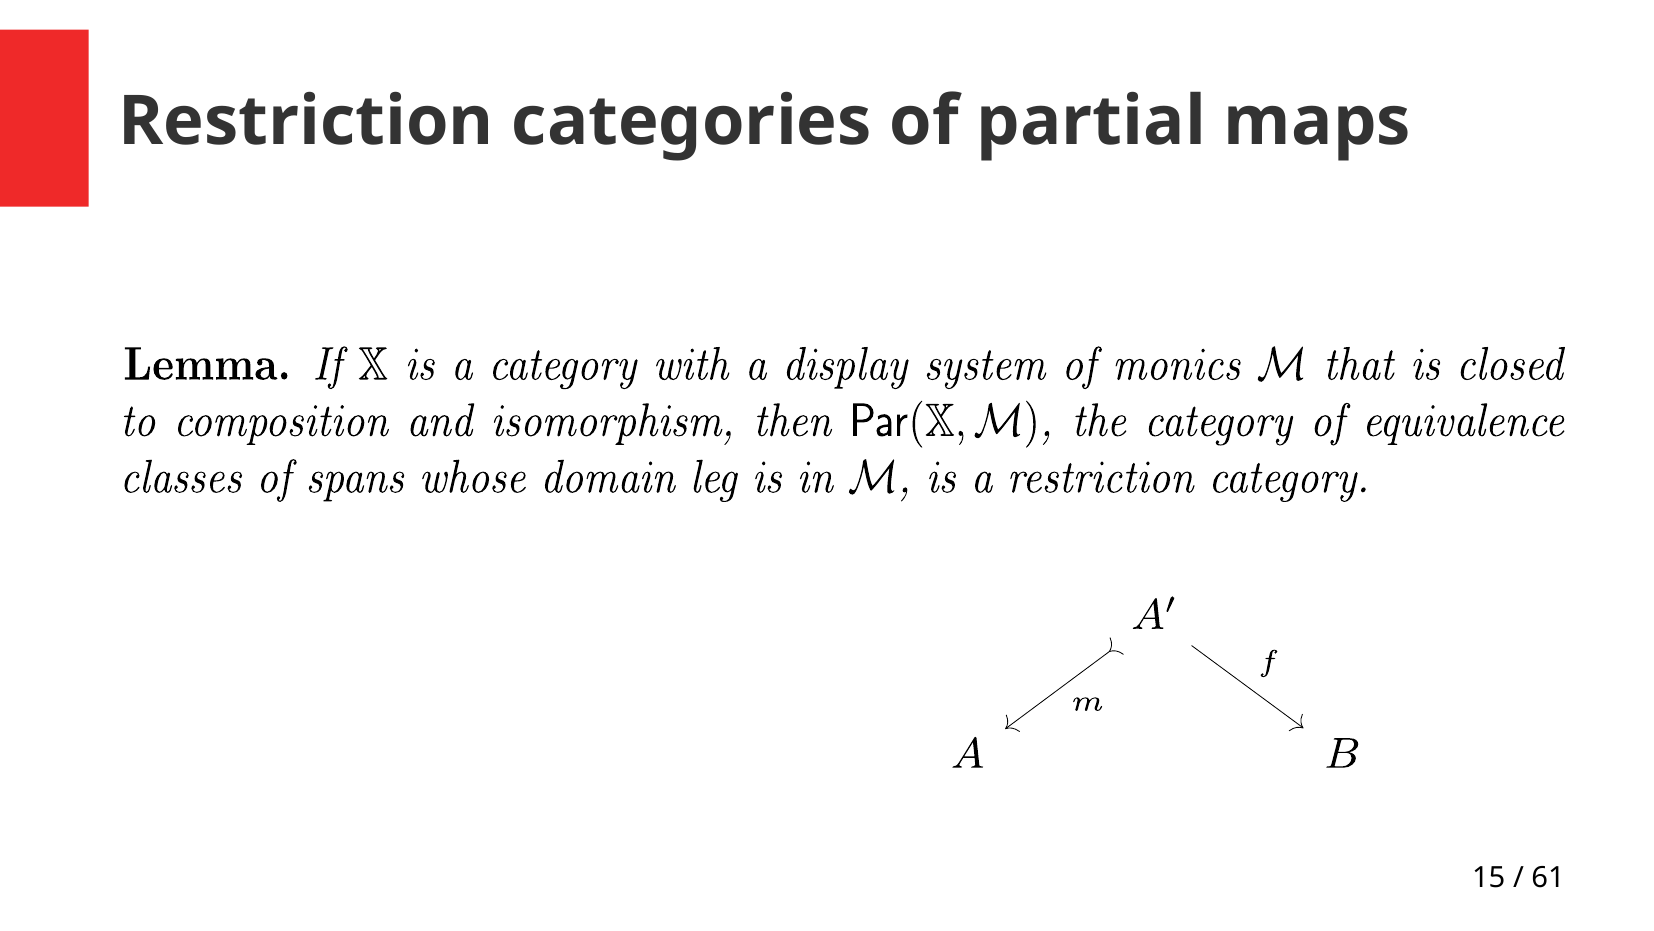

# Restriction categories of partial maps
15